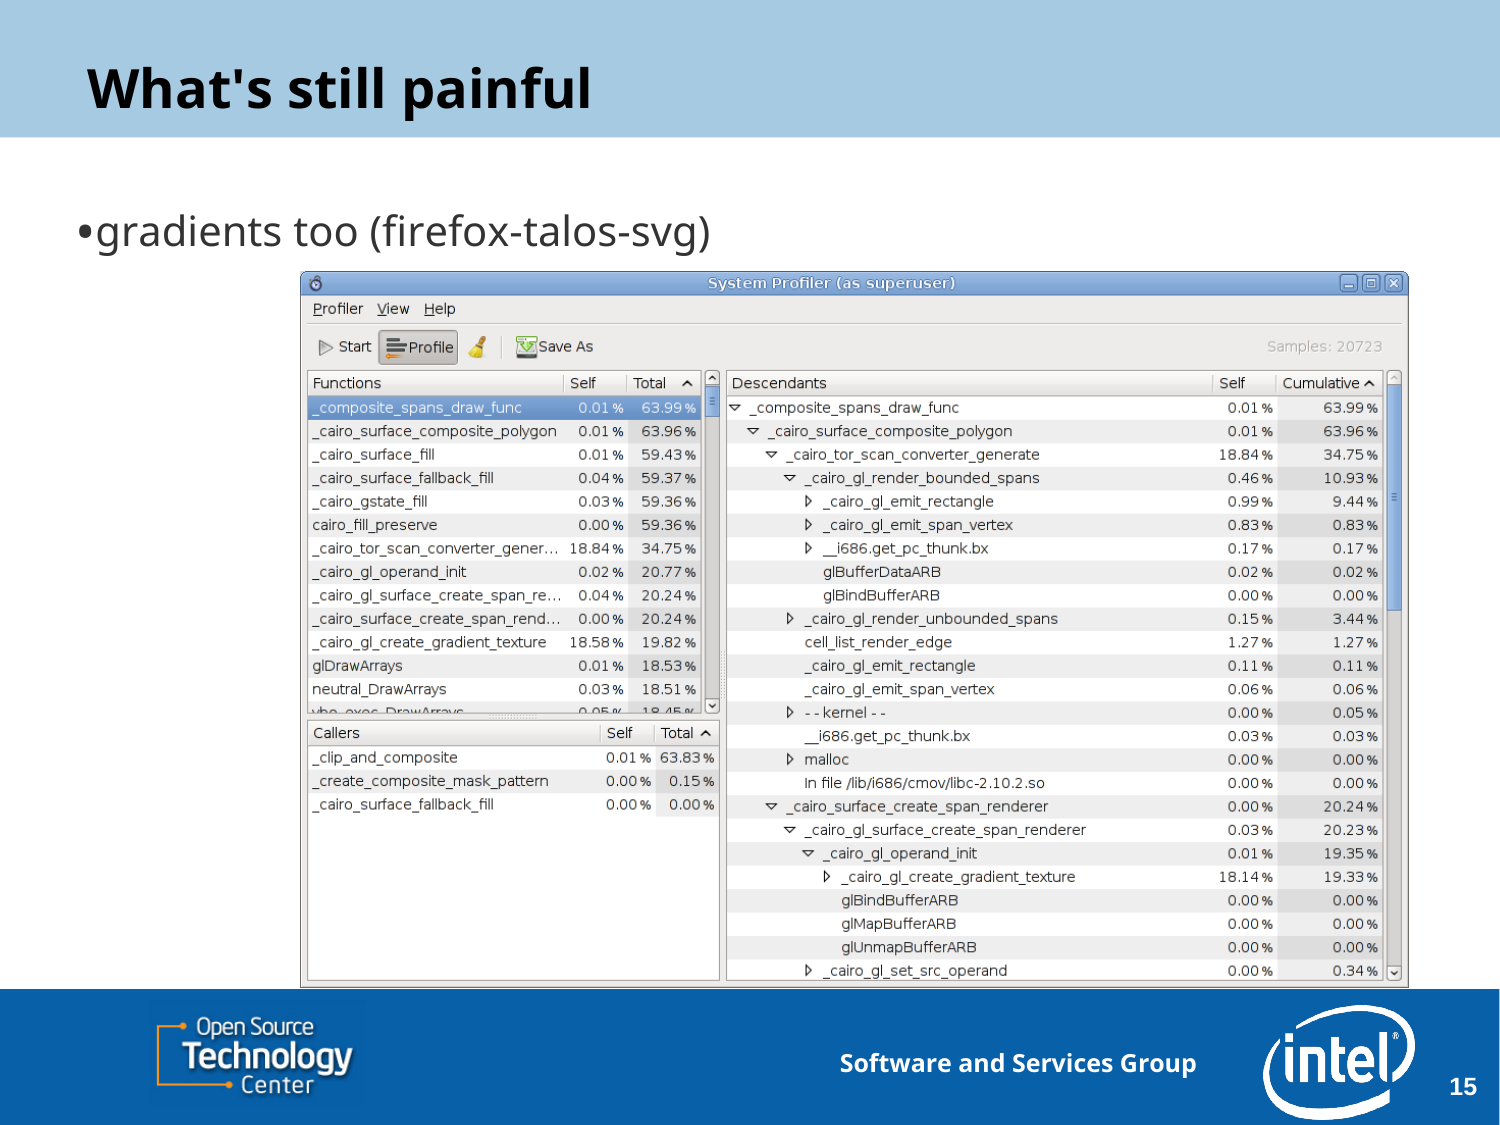

# What's still painful
gradients too (firefox-talos-svg)